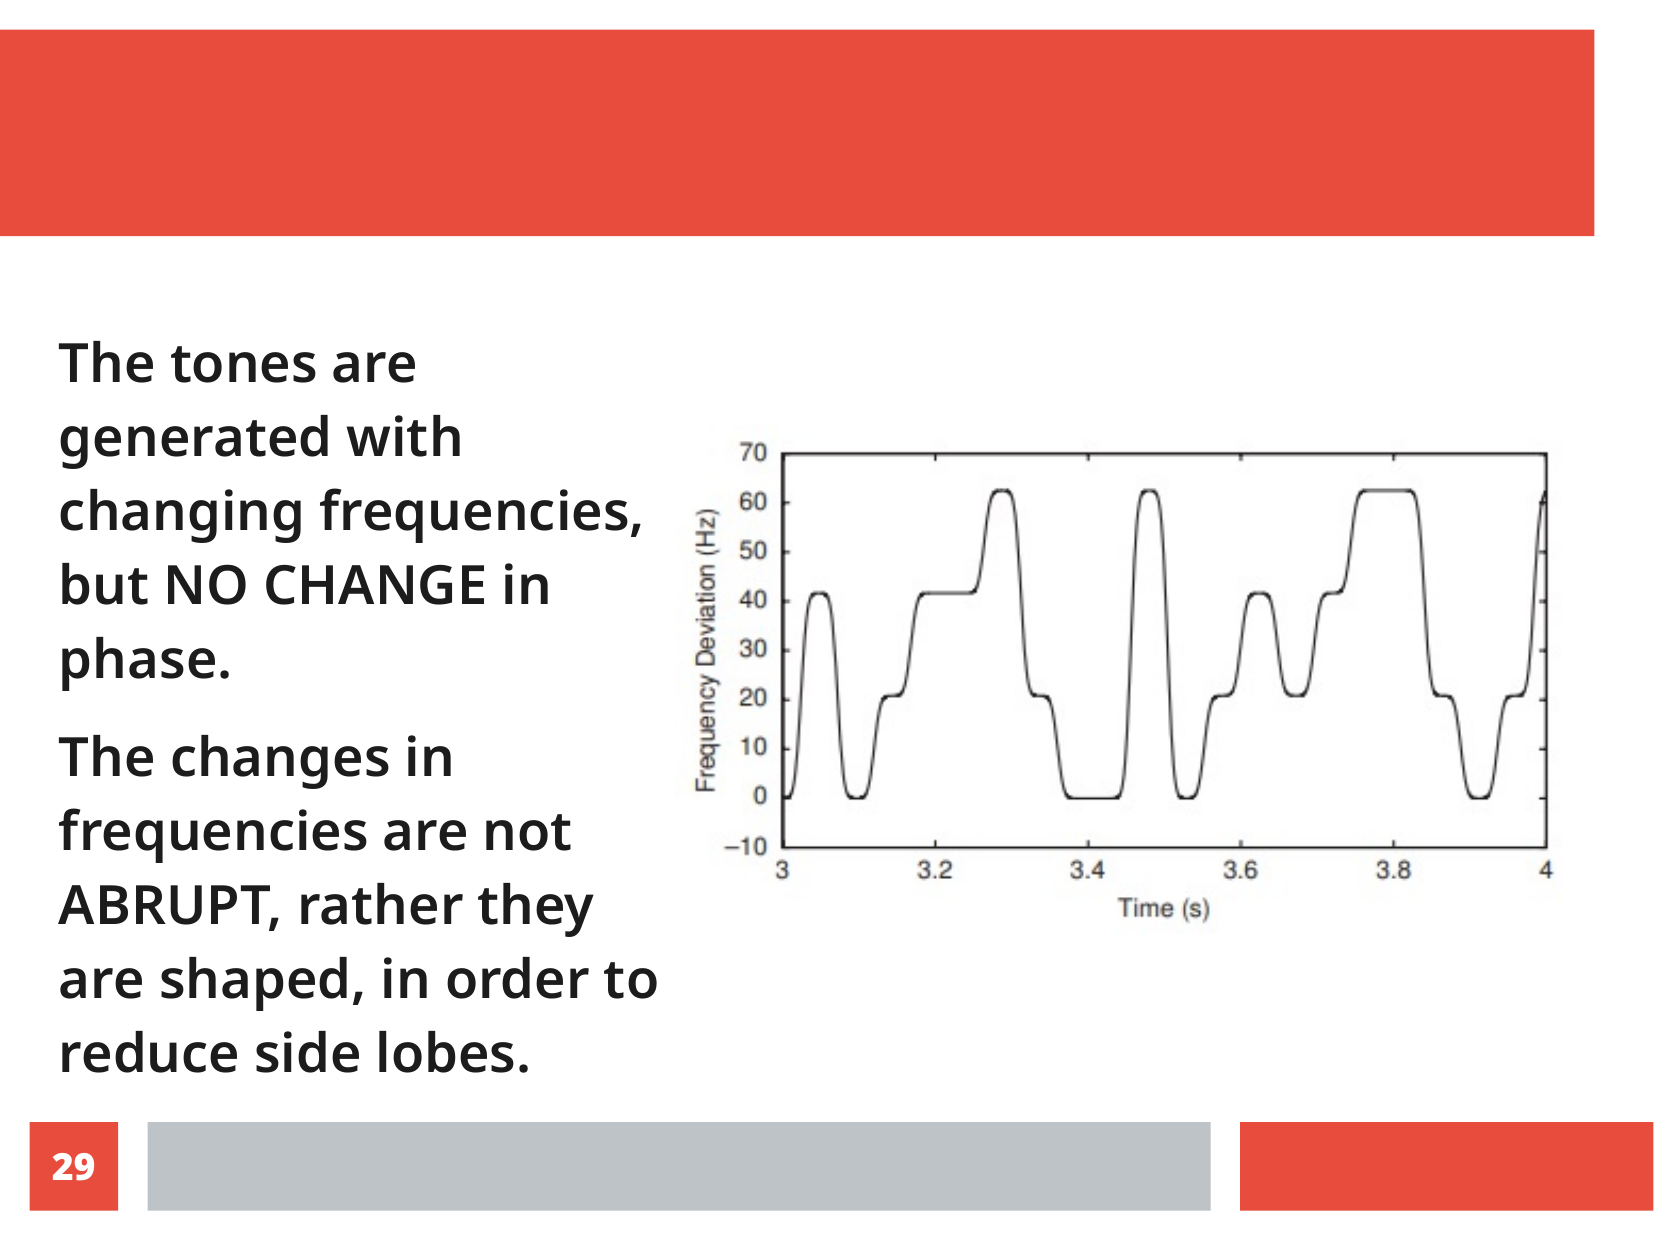

#
The tones are generated with changing frequencies, but NO CHANGE in phase.
The changes in frequencies are not ABRUPT, rather they are shaped, in order to reduce side lobes.
29